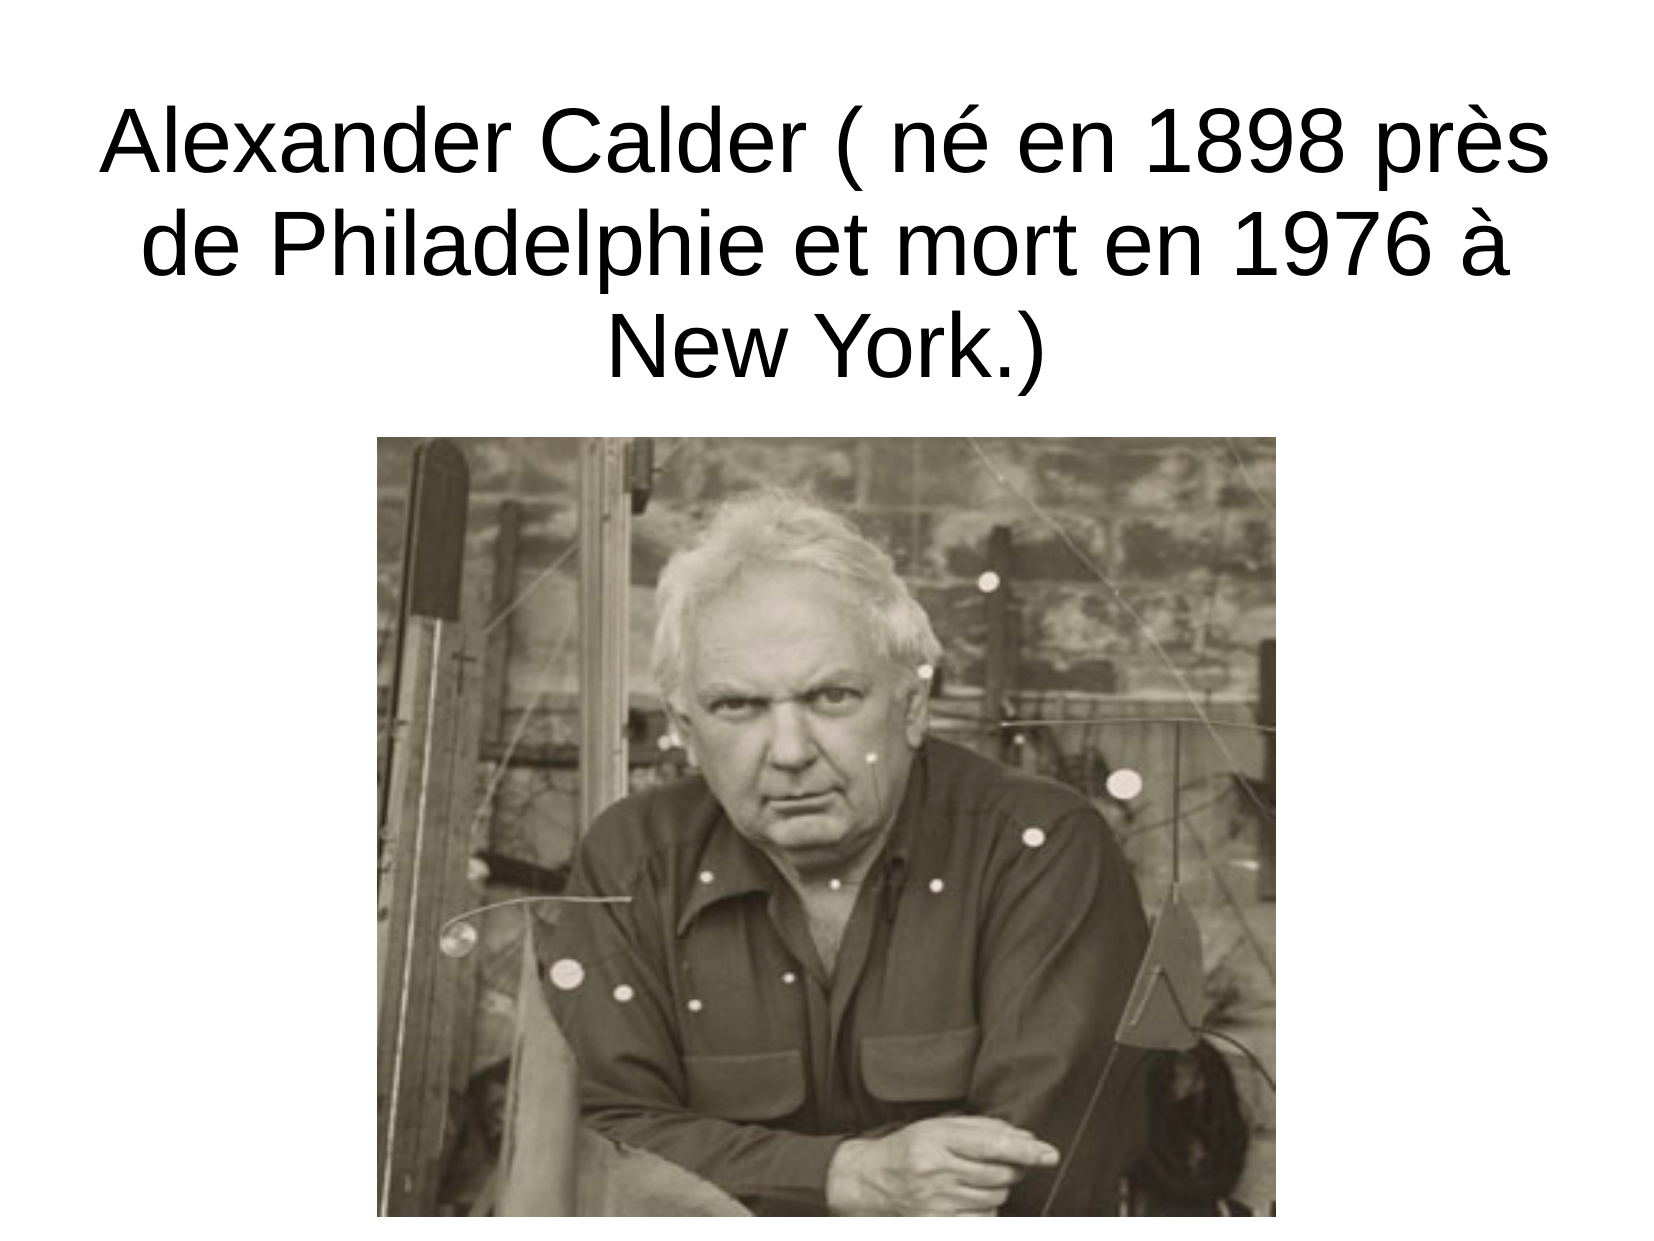

# Alexander Calder ( né en 1898 près de Philadelphie et mort en 1976 à New York.)